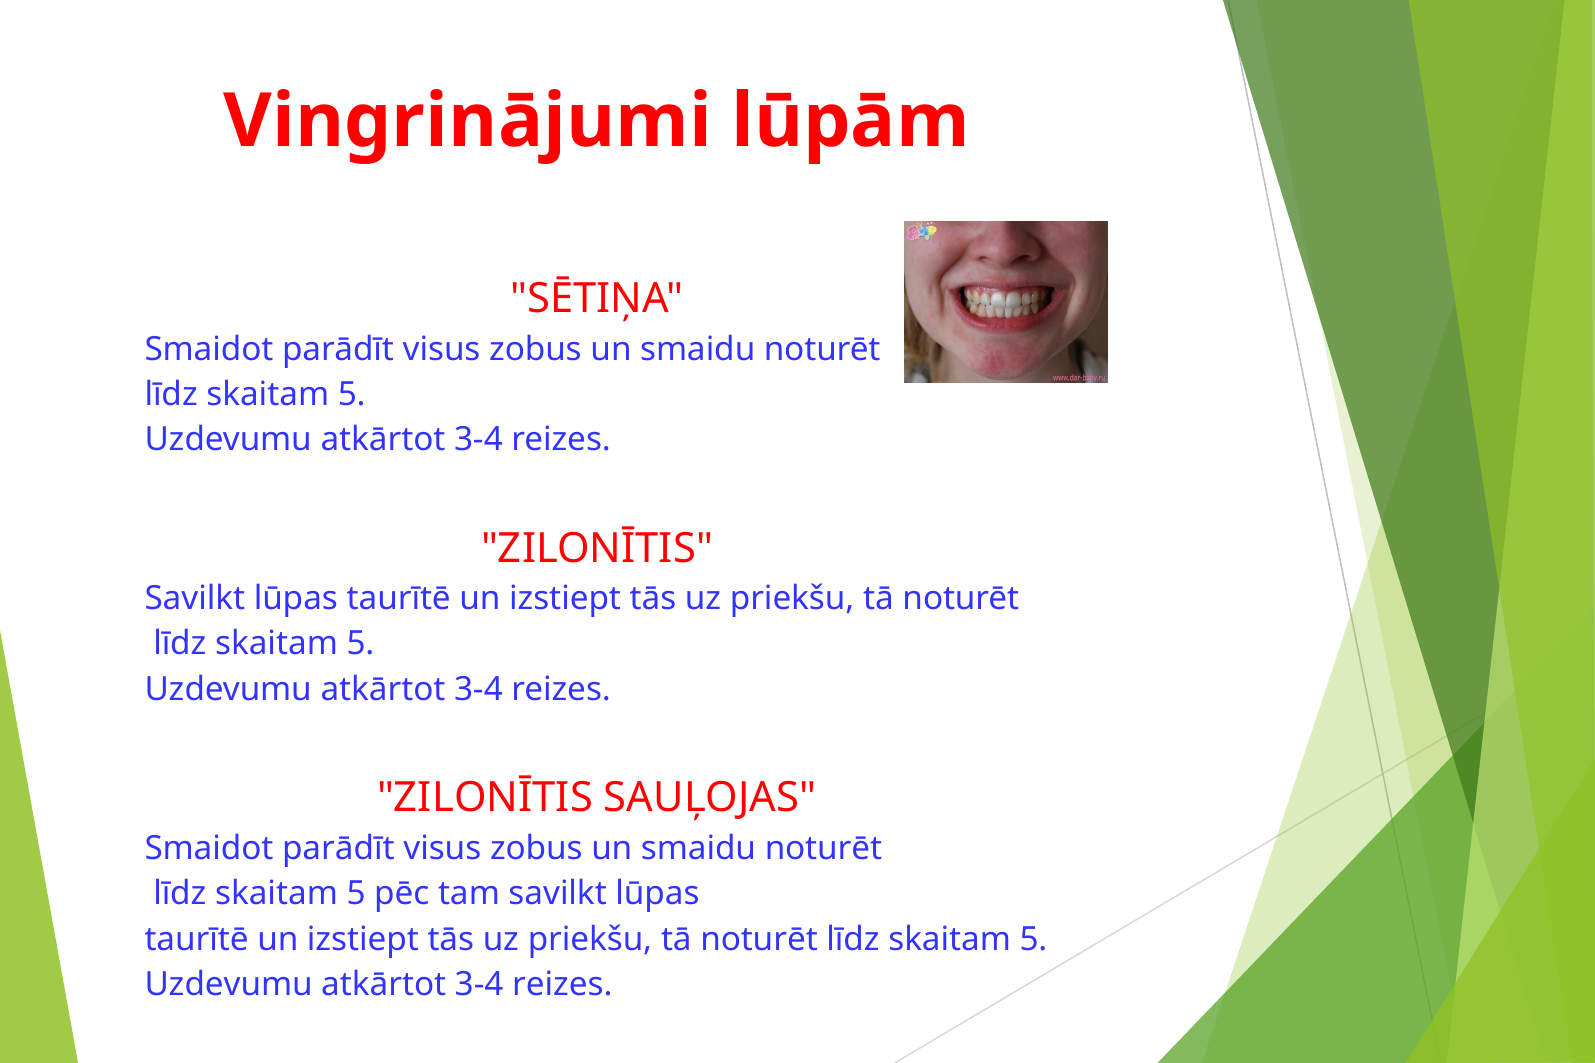

Vingrinājumi lūpām
"SĒTIŅA"
Smaidot parādīt visus zobus un smaidu noturēt
līdz skaitam 5.
Uzdevumu atkārtot 3-4 reizes.
"ZILONĪTIS"
Savilkt lūpas taurītē un izstiept tās uz priekšu, tā noturēt
 līdz skaitam 5.
Uzdevumu atkārtot 3-4 reizes.
"ZILONĪTIS SAUĻOJAS"
Smaidot parādīt visus zobus un smaidu noturēt
 līdz skaitam 5 pēc tam savilkt lūpas
taurītē un izstiept tās uz priekšu, tā noturēt līdz skaitam 5.
Uzdevumu atkārtot 3-4 reizes.